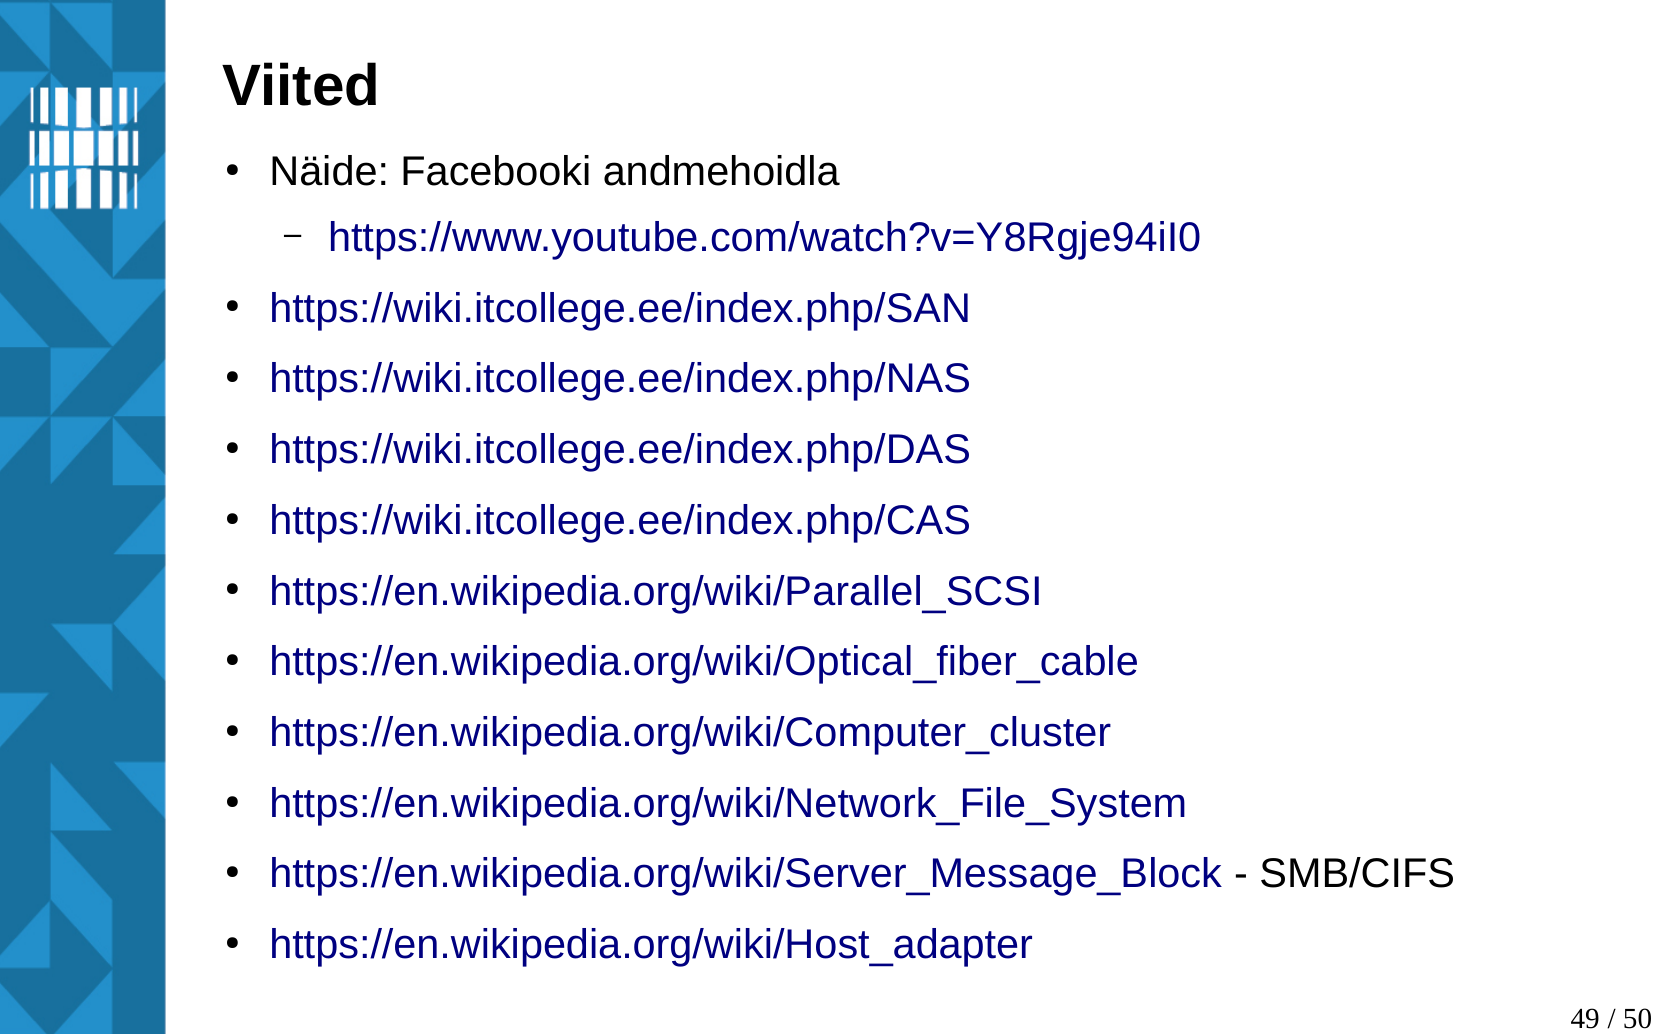

# Viited
Näide: Facebooki andmehoidla
https://www.youtube.com/watch?v=Y8Rgje94iI0
https://wiki.itcollege.ee/index.php/SAN
https://wiki.itcollege.ee/index.php/NAS
https://wiki.itcollege.ee/index.php/DAS
https://wiki.itcollege.ee/index.php/CAS
https://en.wikipedia.org/wiki/Parallel_SCSI
https://en.wikipedia.org/wiki/Optical_fiber_cable
https://en.wikipedia.org/wiki/Computer_cluster
https://en.wikipedia.org/wiki/Network_File_System
https://en.wikipedia.org/wiki/Server_Message_Block - SMB/CIFS
https://en.wikipedia.org/wiki/Host_adapter